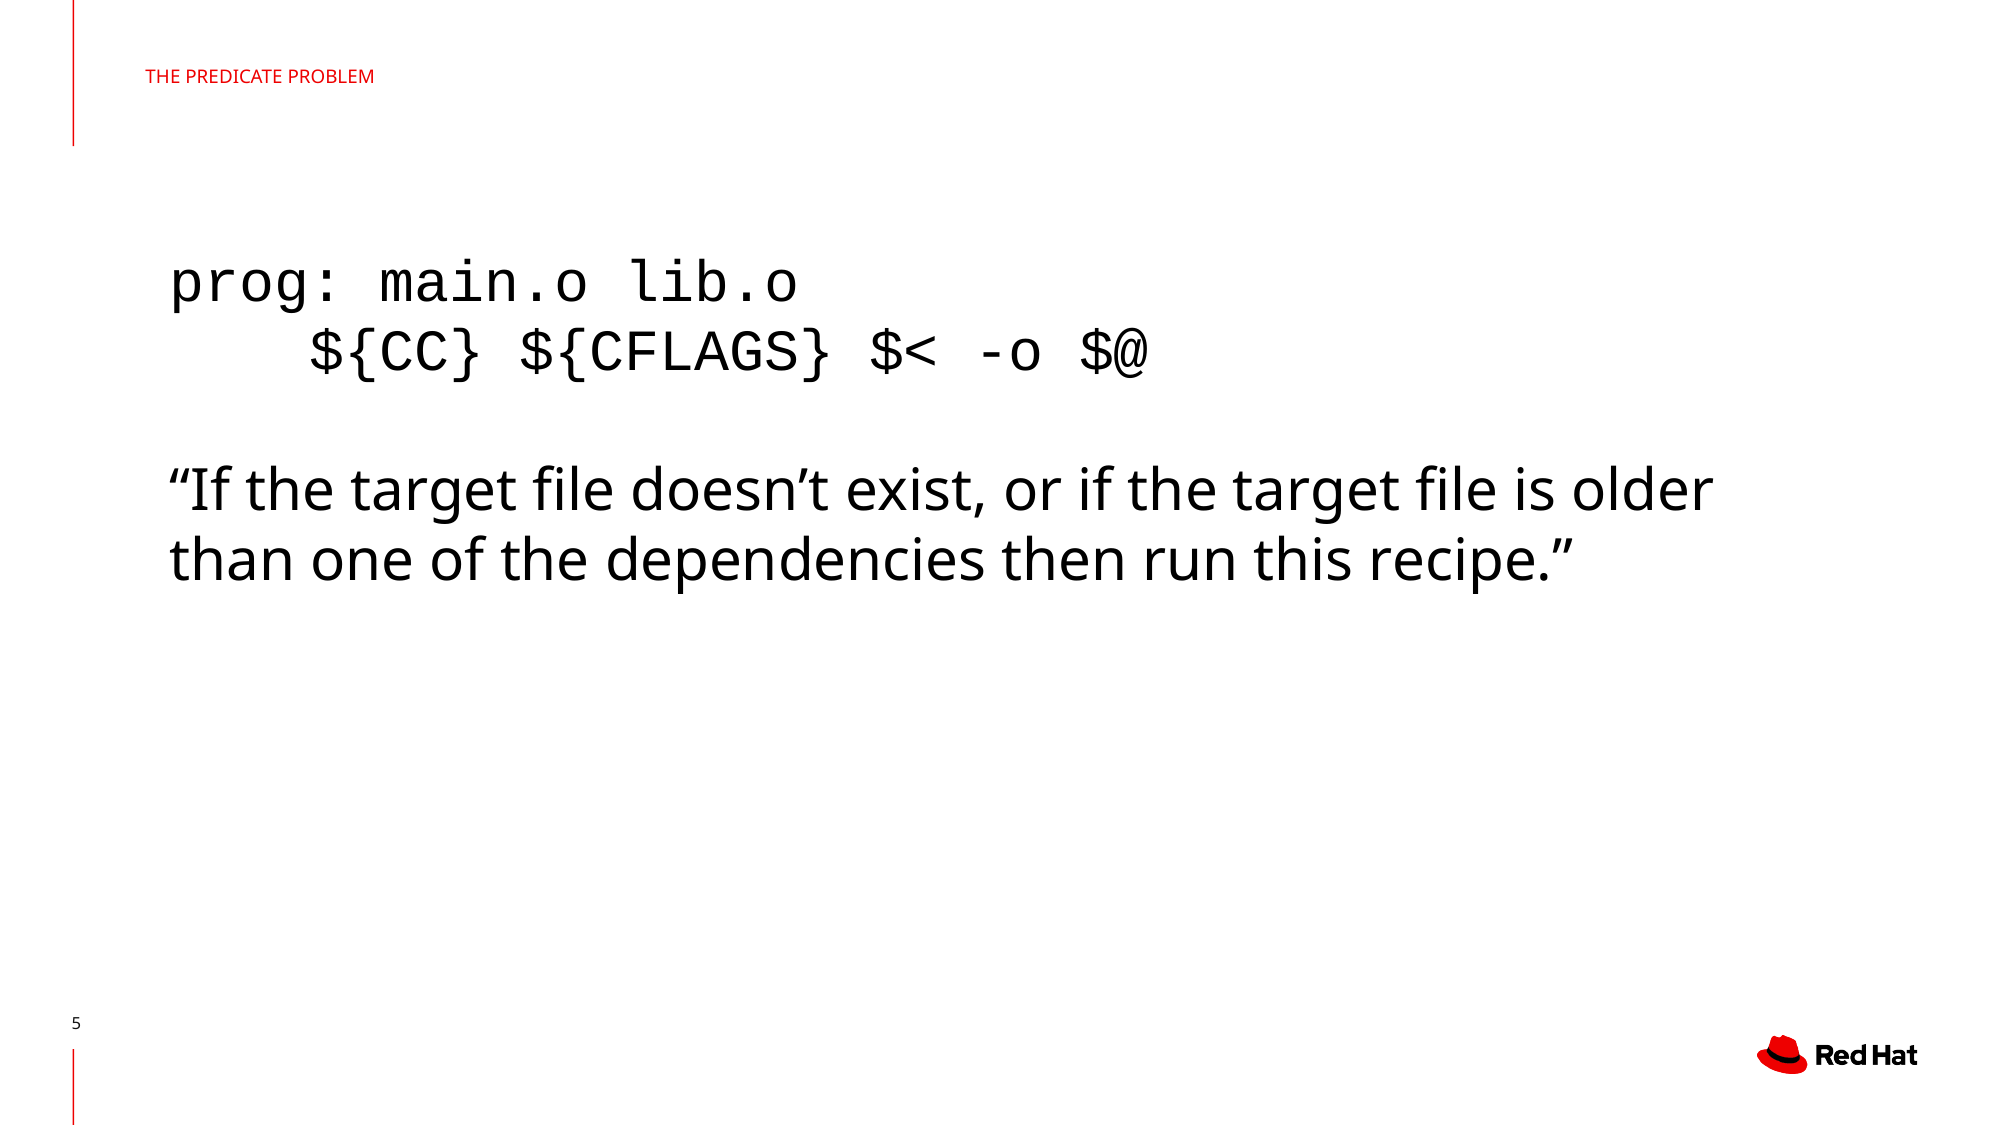

THE PREDICATE PROBLEM
prog: main.o lib.o
 ${CC} ${CFLAGS} $< -o $@
“If the target file doesn’t exist, or if the target file is older than one of the dependencies then run this recipe.”
5